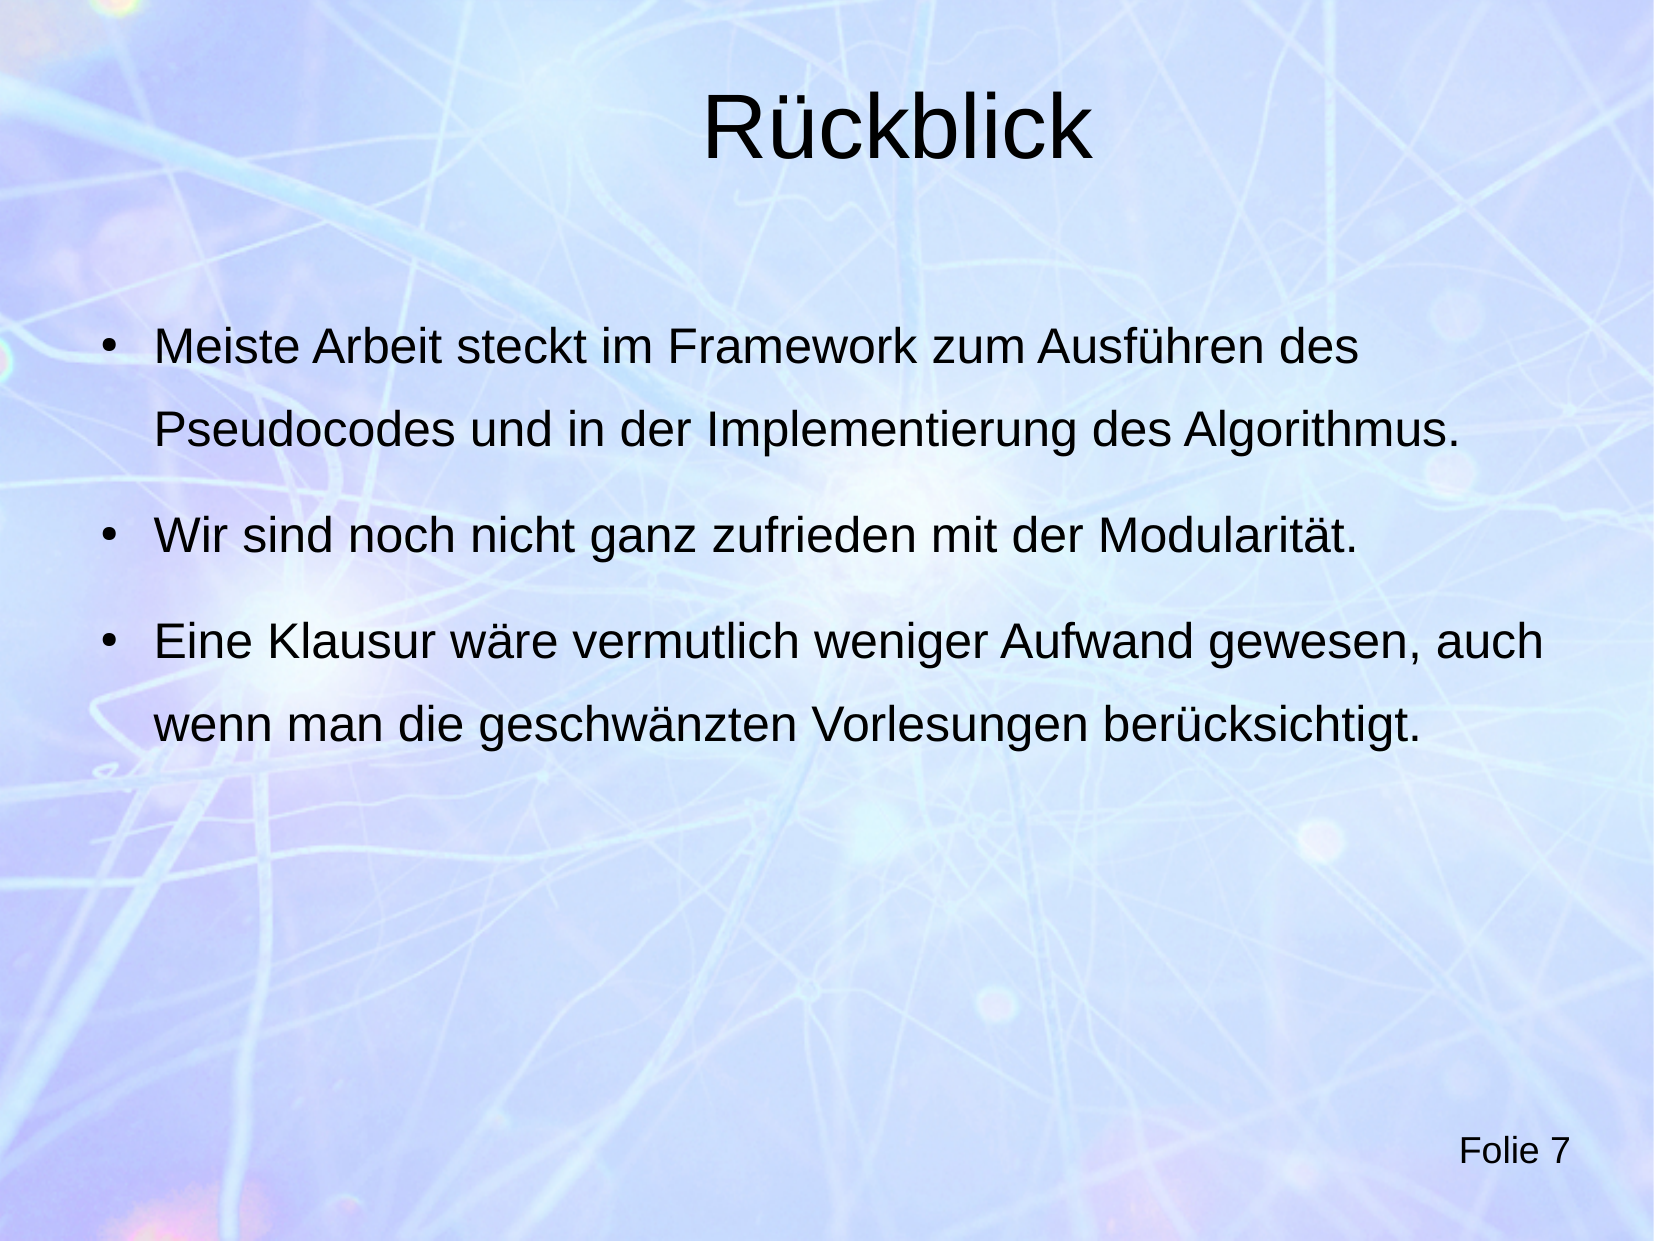

# Rückblick
Meiste Arbeit steckt im Framework zum Ausführen des Pseudocodes und in der Implementierung des Algorithmus.
Wir sind noch nicht ganz zufrieden mit der Modularität.
Eine Klausur wäre vermutlich weniger Aufwand gewesen, auch wenn man die geschwänzten Vorlesungen berücksichtigt.
7